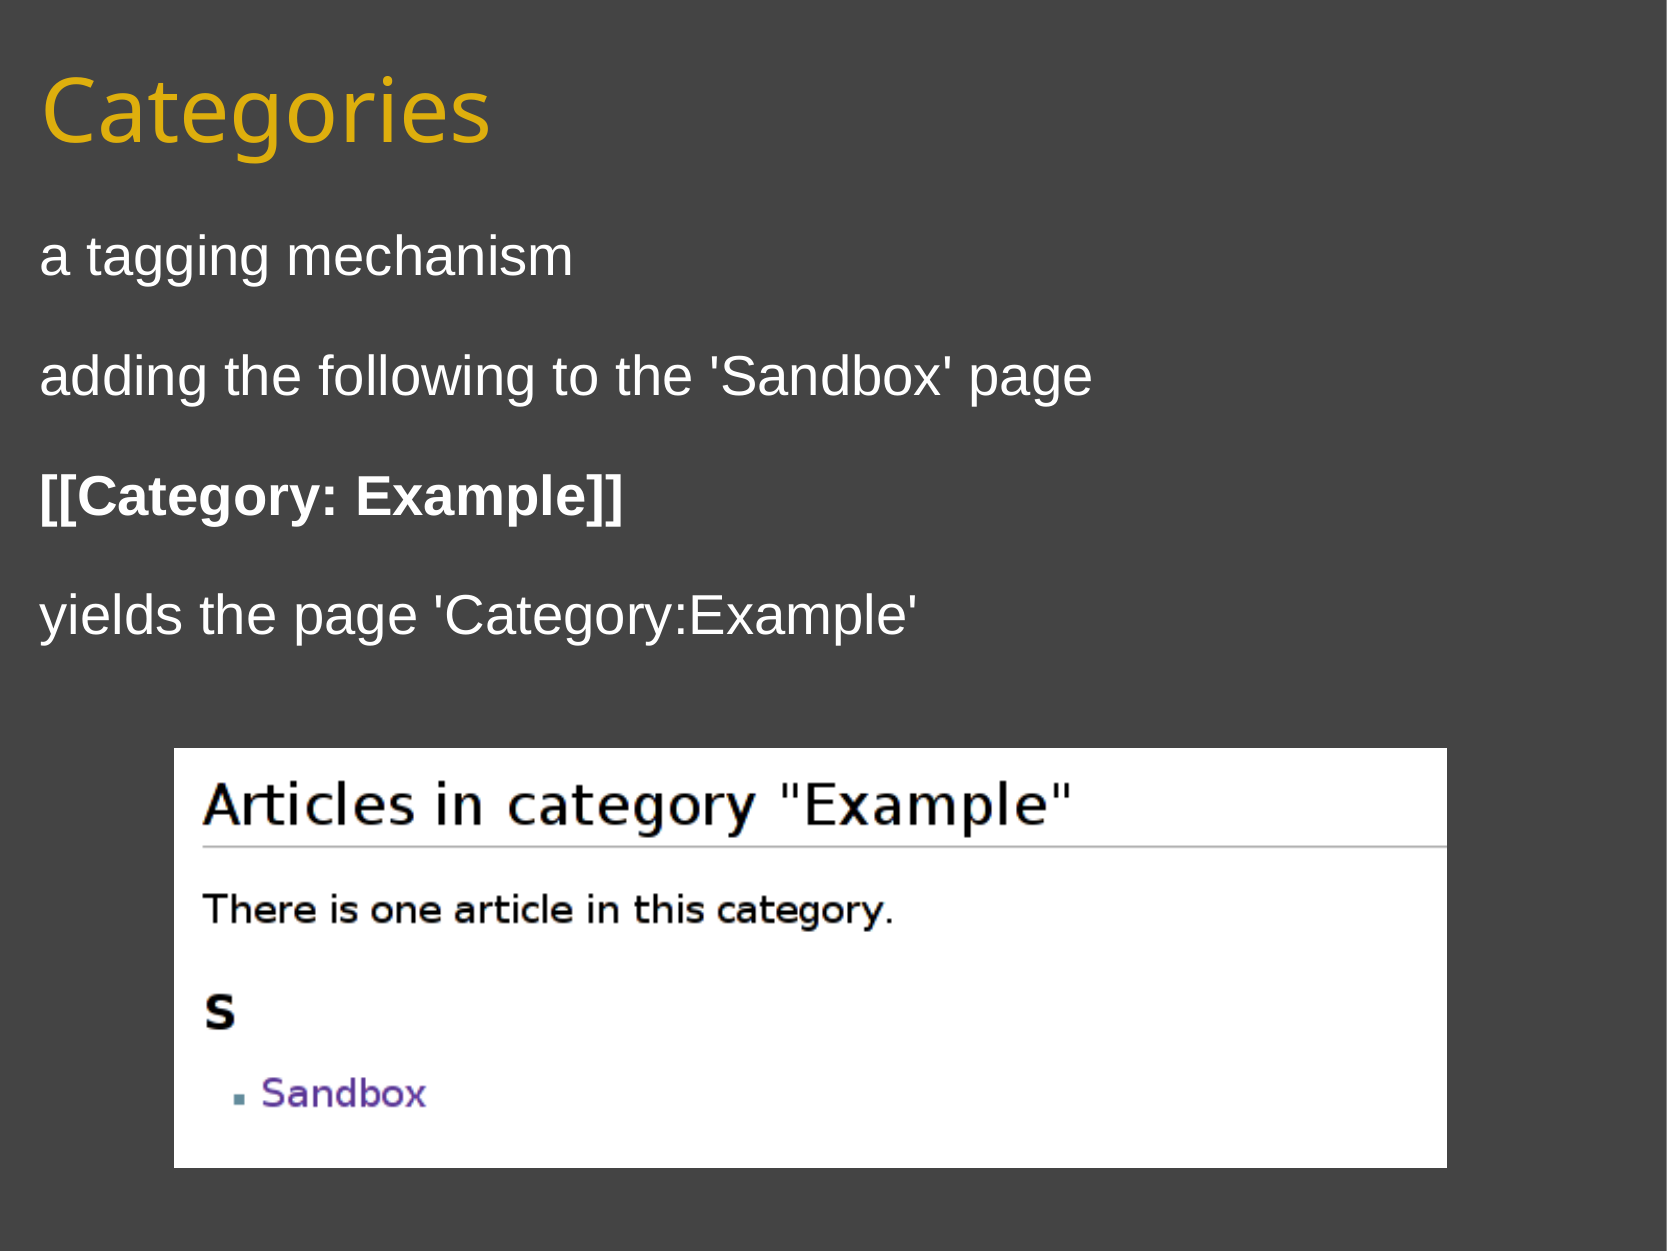

# Categories
a tagging mechanism
adding the following to the 'Sandbox' page
[[Category: Example]]
yields the page 'Category:Example'